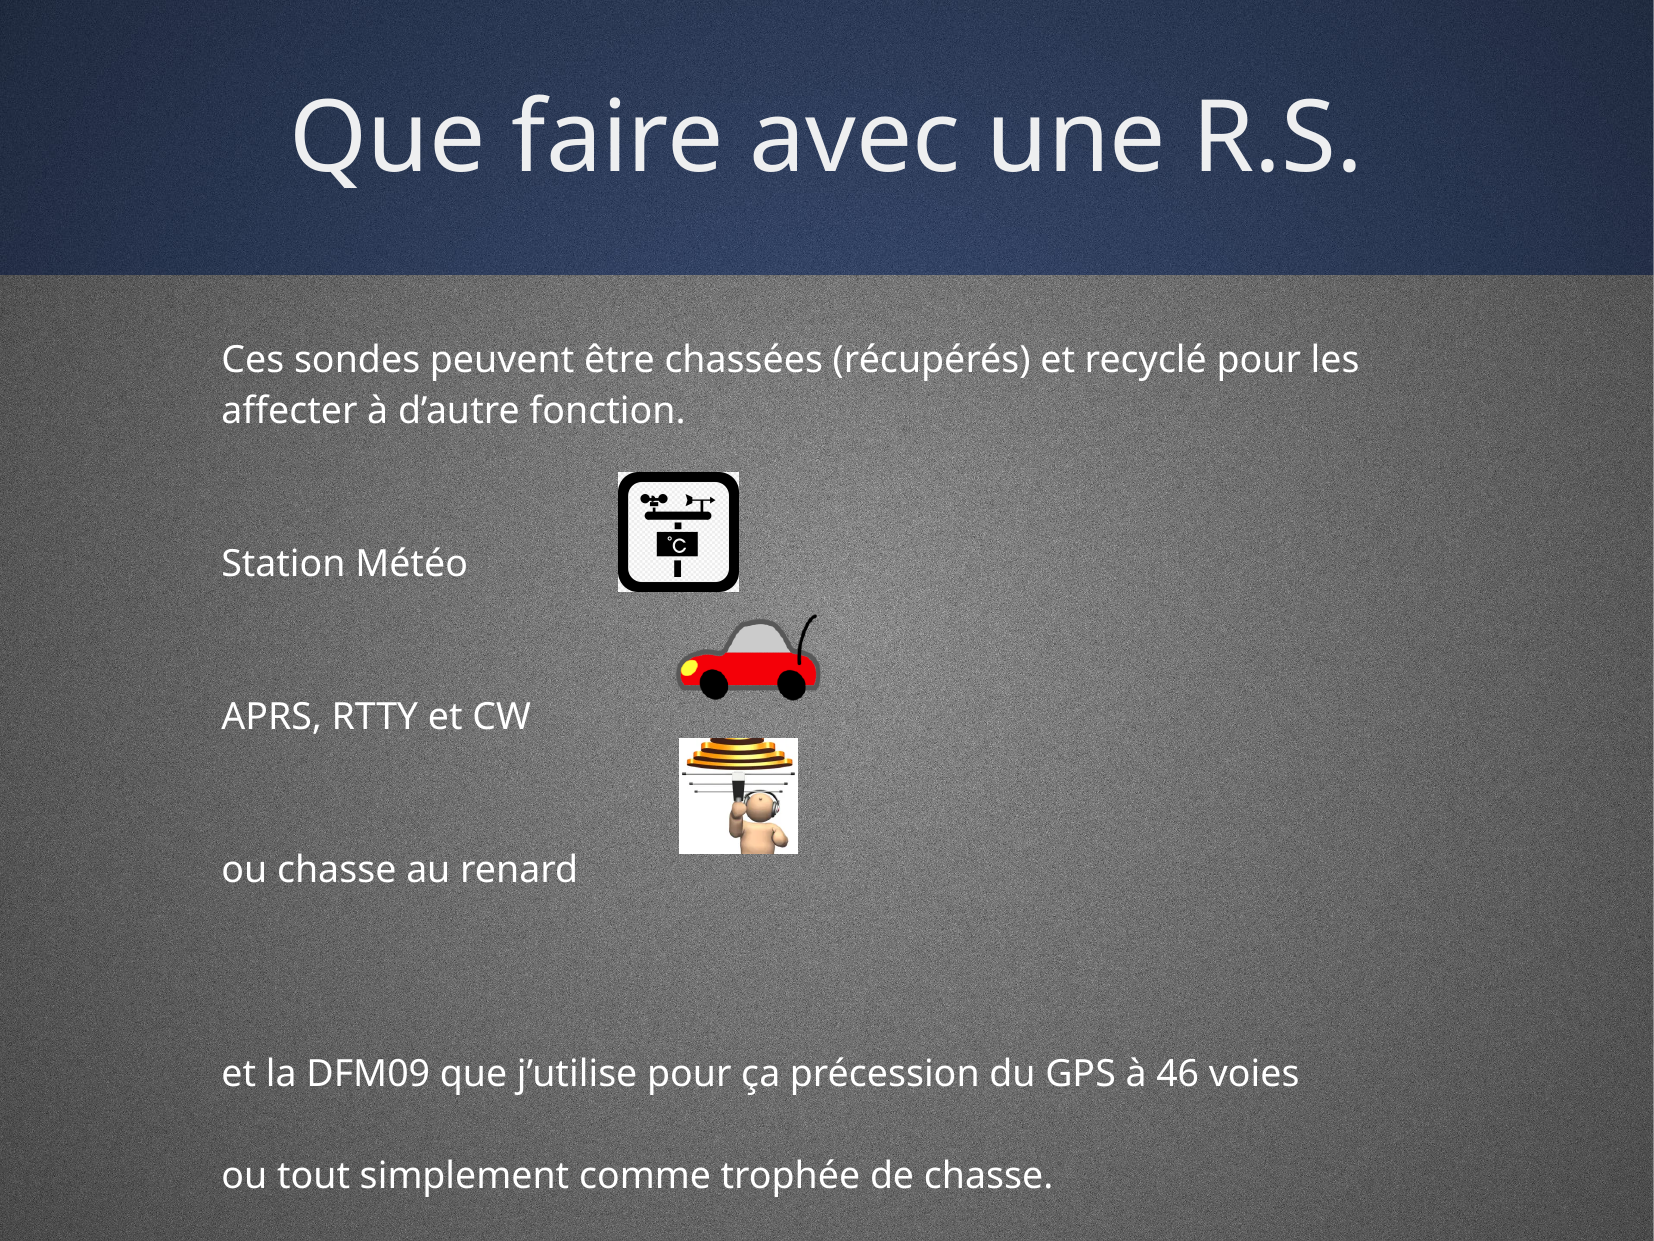

# Que faire avec une R.S.
Ces sondes peuvent être chassées (récupérés) et recyclé pour les affecter à d’autre fonction.
Station Météo
APRS, RTTY et CW
ou chasse au renard
et la DFM09 que j’utilise pour ça précession du GPS à 46 voies
ou tout simplement comme trophée de chasse.